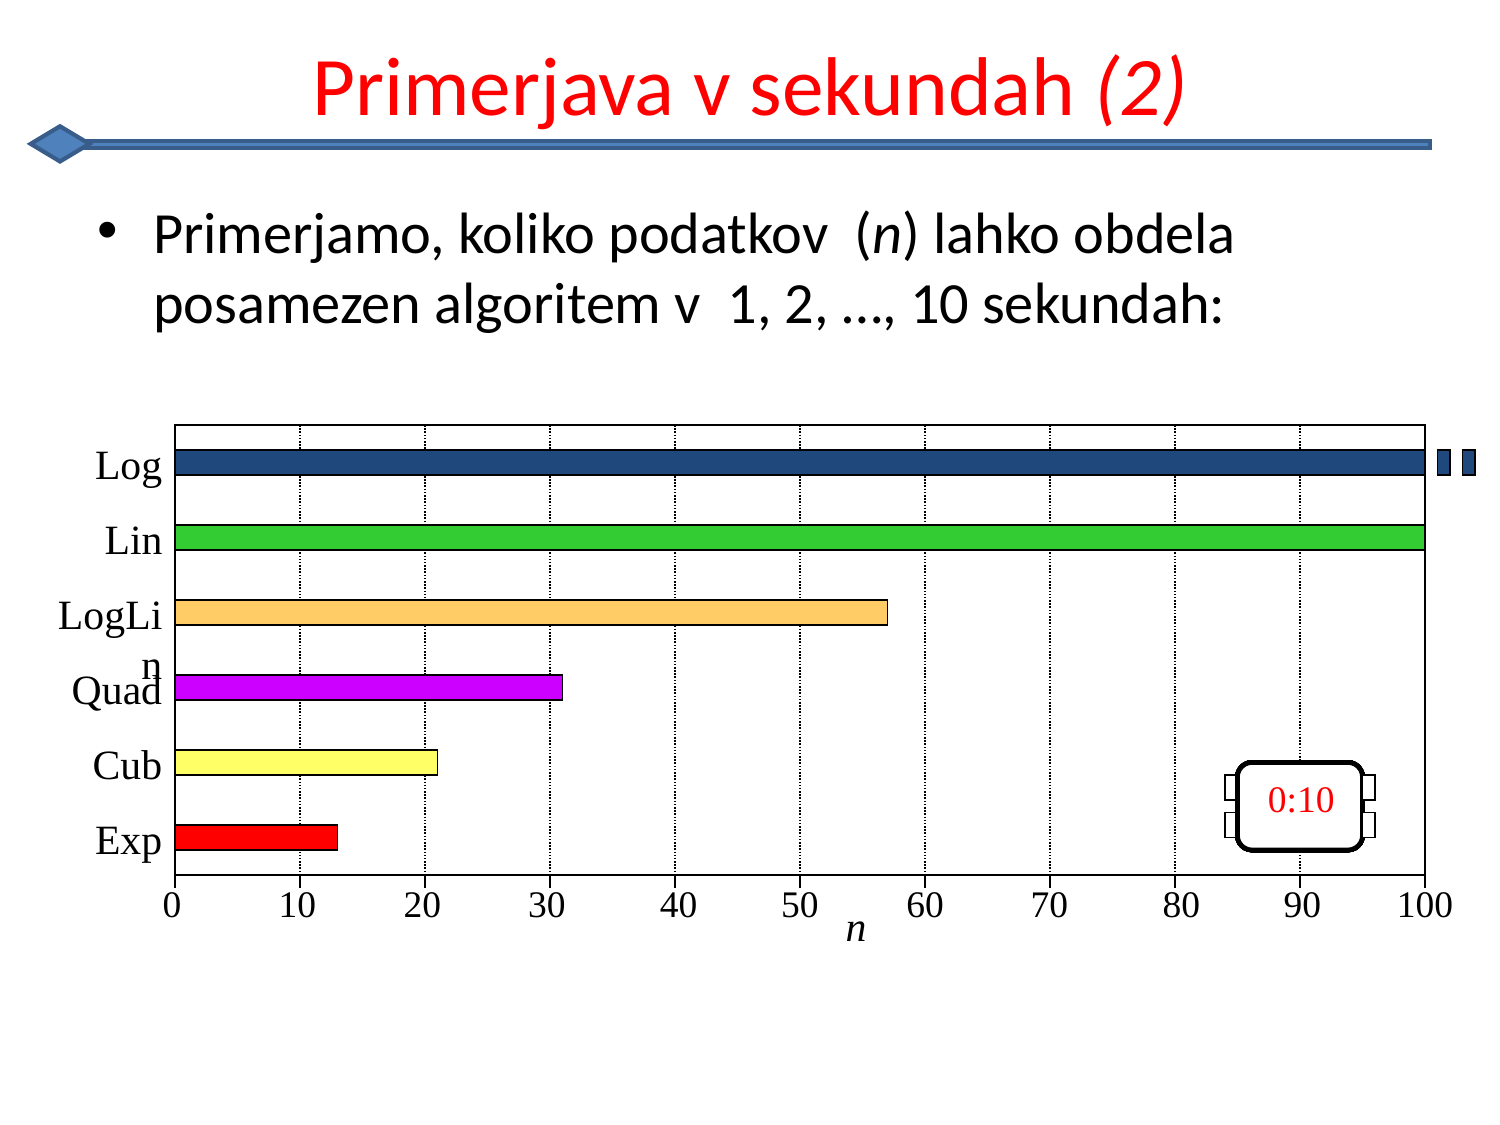

# Primerjava v sekundah (2)
Primerjamo, koliko podatkov (n) lahko obdela posamezen algoritem v 1, 2, …, 10 sekundah:
Log
Lin
LogLin
Quad
Cub
0:00
Exp
0
10
20
30
40
50
60
70
80
90
100
n
0:01
0:02
0:03
0:04
0:05
0:06
0:07
0:08
0:09
0:10